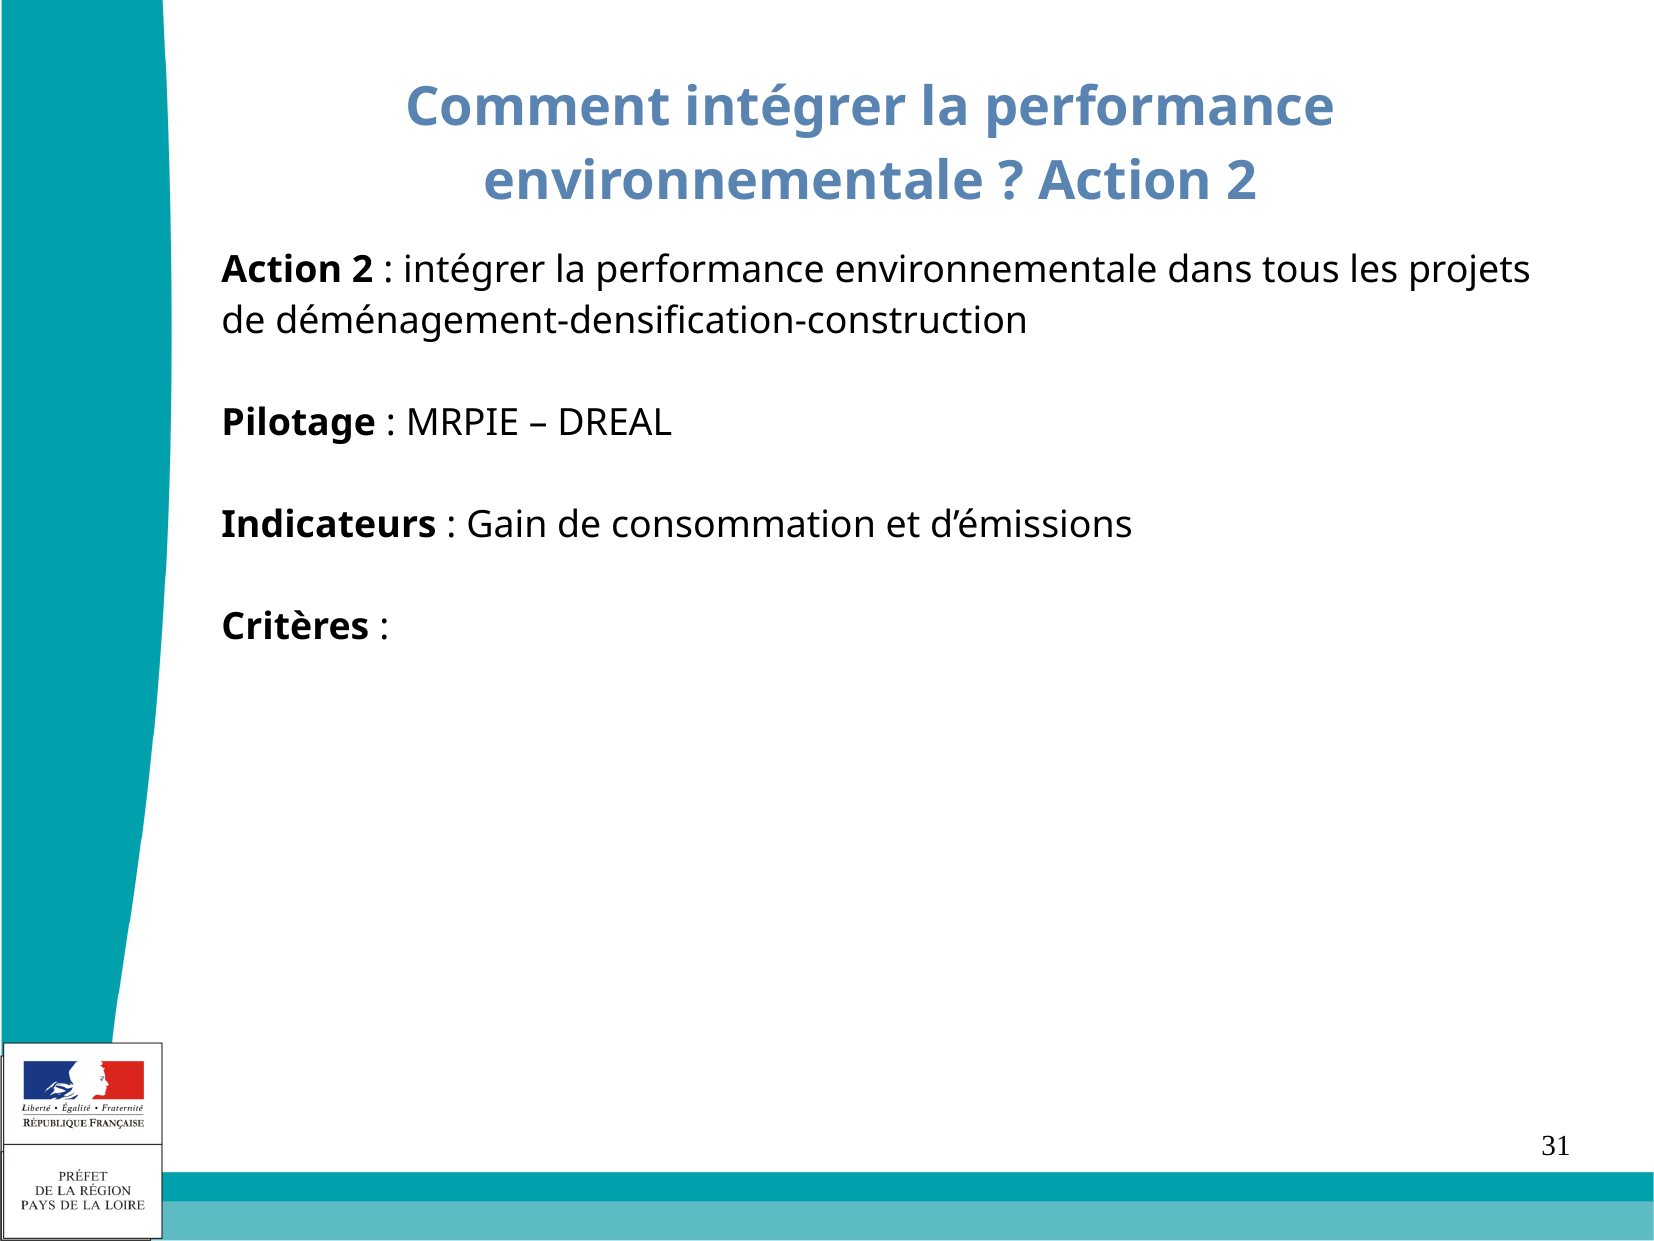

Comment intégrer la performance environnementale ? Action 2
Action 2 : intégrer la performance environnementale dans tous les projets de déménagement-densification-construction
Pilotage : MRPIE – DREAL
Indicateurs : Gain de consommation et d’émissions
Critères :
31